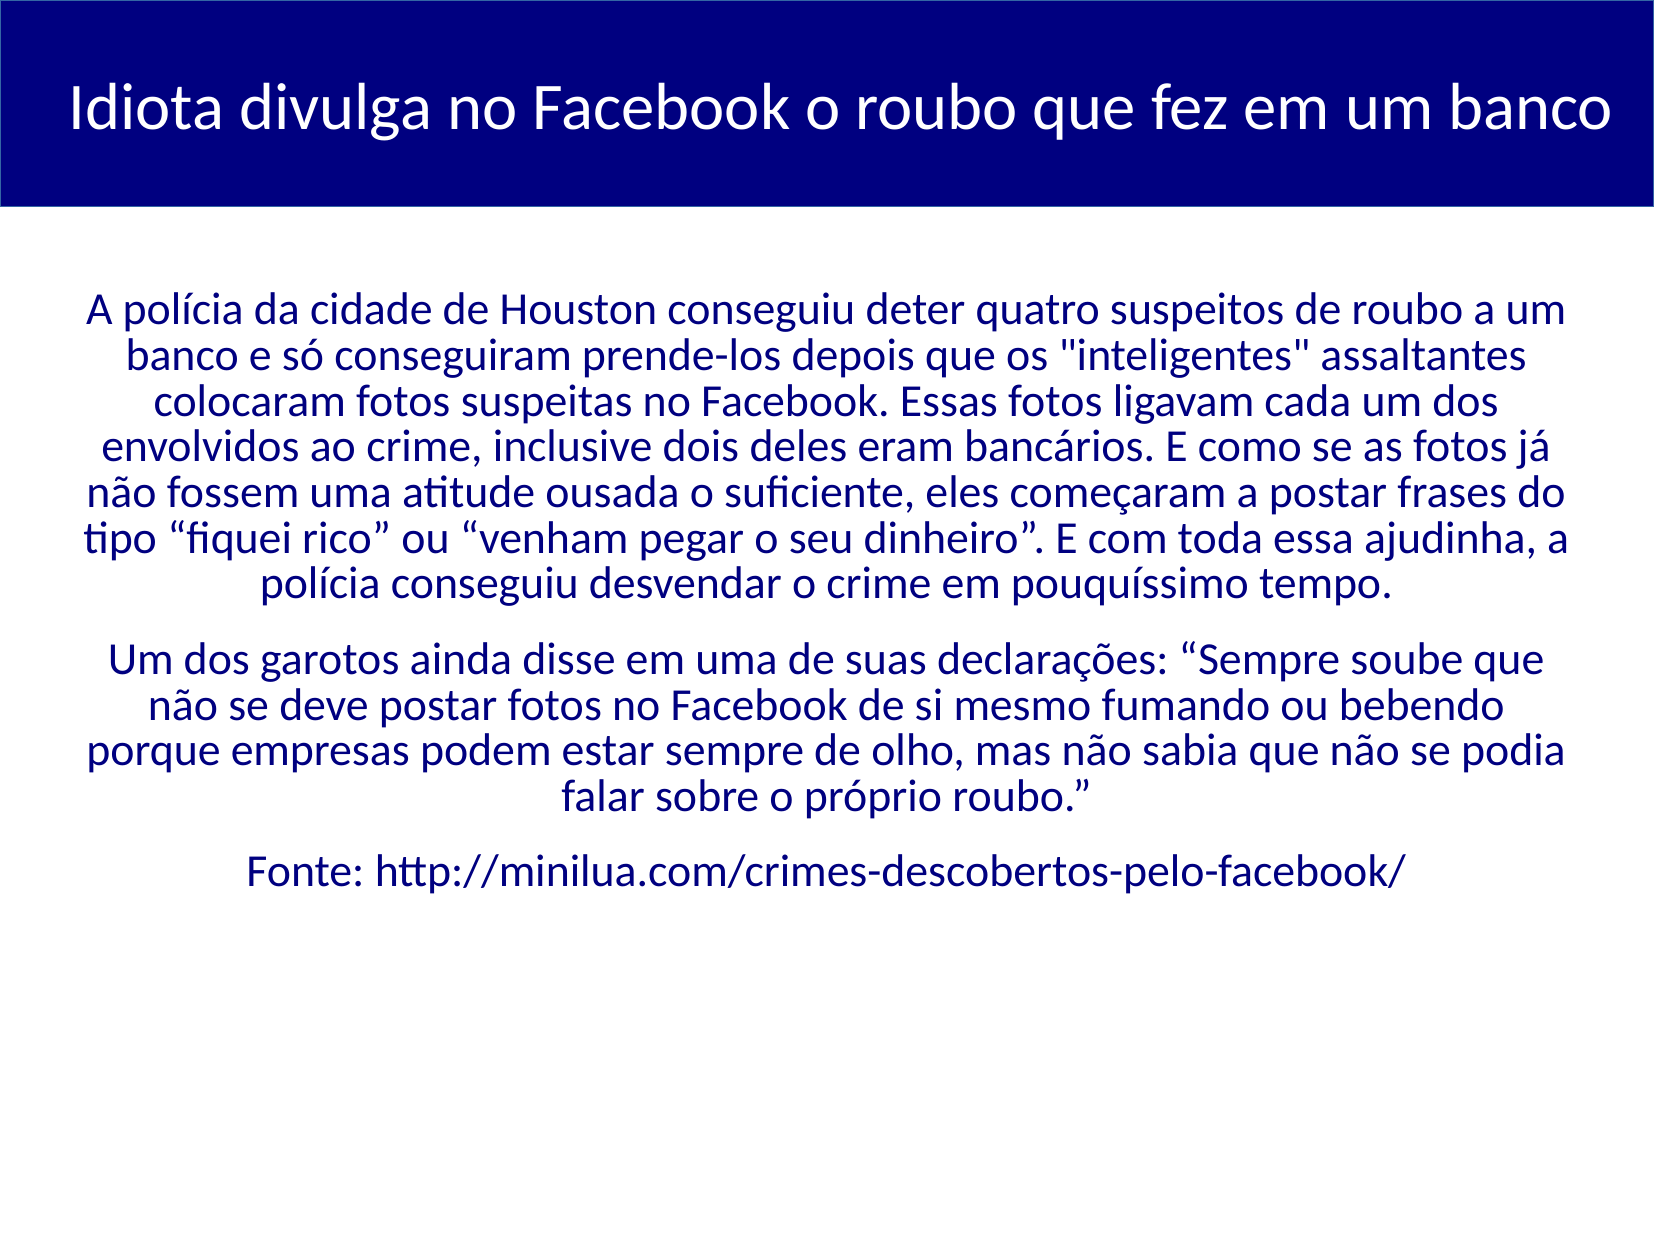

# Idiota divulga no Facebook o roubo que fez em um banco
A polícia da cidade de Houston conseguiu deter quatro suspeitos de roubo a um banco e só conseguiram prende-los depois que os "inteligentes" assaltantes colocaram fotos suspeitas no Facebook. Essas fotos ligavam cada um dos envolvidos ao crime, inclusive dois deles eram bancários. E como se as fotos já não fossem uma atitude ousada o suficiente, eles começaram a postar frases do tipo “fiquei rico” ou “venham pegar o seu dinheiro”. E com toda essa ajudinha, a polícia conseguiu desvendar o crime em pouquíssimo tempo.
Um dos garotos ainda disse em uma de suas declarações: “Sempre soube que não se deve postar fotos no Facebook de si mesmo fumando ou bebendo porque empresas podem estar sempre de olho, mas não sabia que não se podia falar sobre o próprio roubo.”
Fonte: http://minilua.com/crimes-descobertos-pelo-facebook/